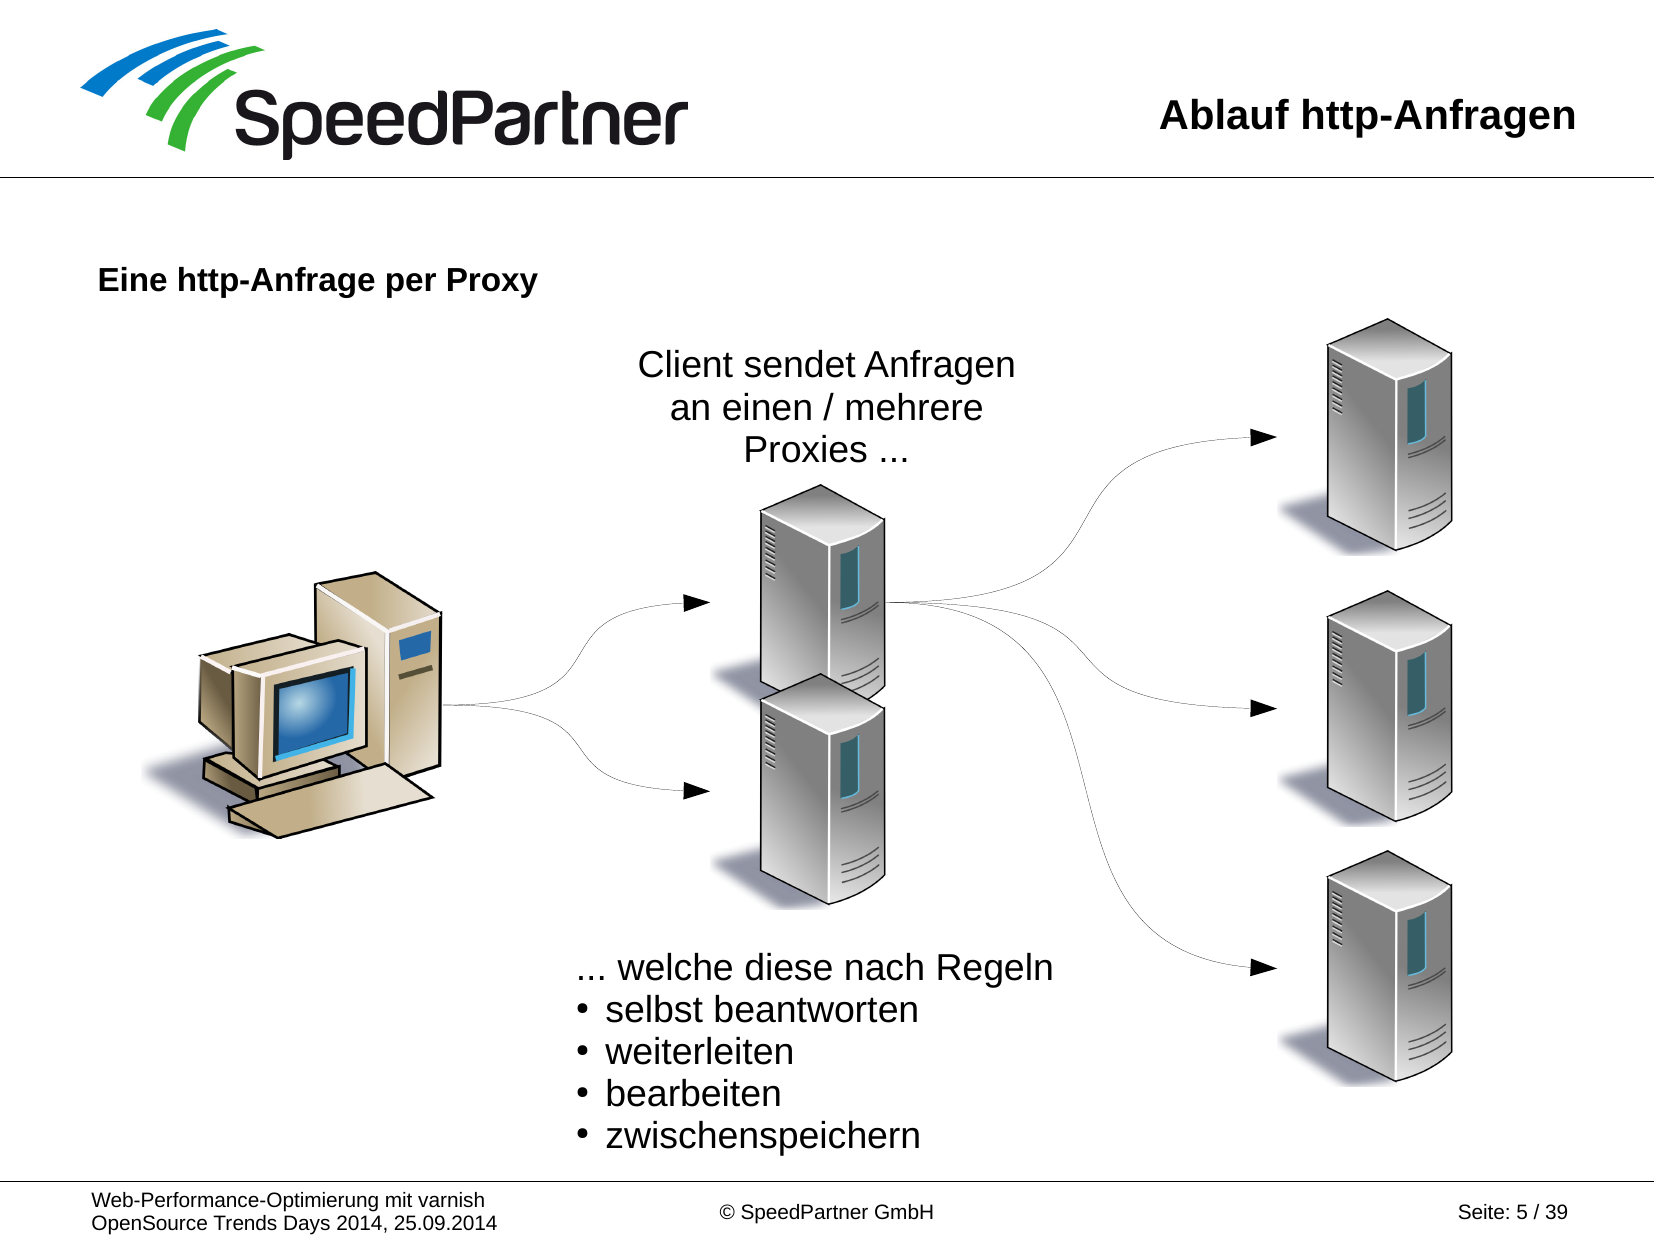

# Ablauf http-Anfragen
Eine http-Anfrage per Proxy
Client sendet Anfragen
an einen / mehrere
Proxies ...
... welche diese nach Regeln
selbst beantworten
weiterleiten
bearbeiten
zwischenspeichern